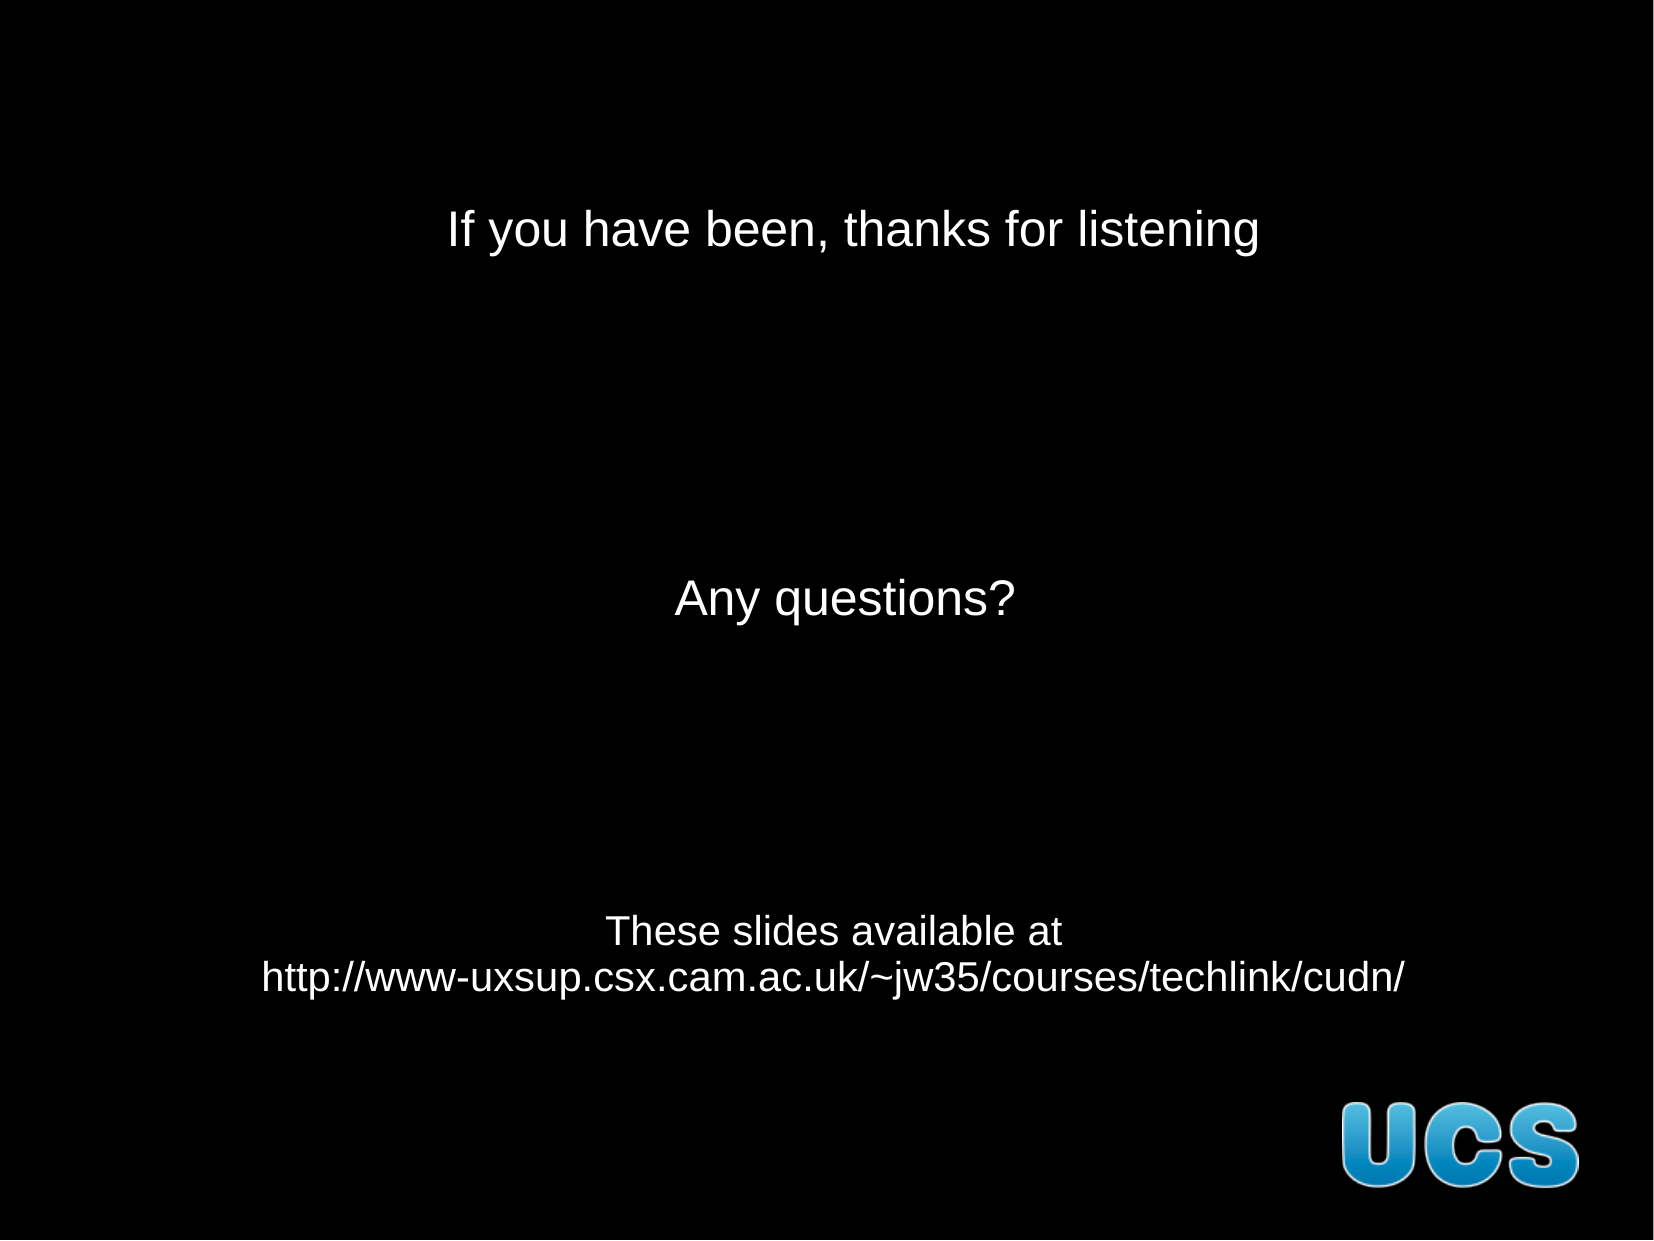

If you have been, thanks for listening
Any questions?
These slides available at
http://www-uxsup.csx.cam.ac.uk/~jw35/courses/techlink/cudn/